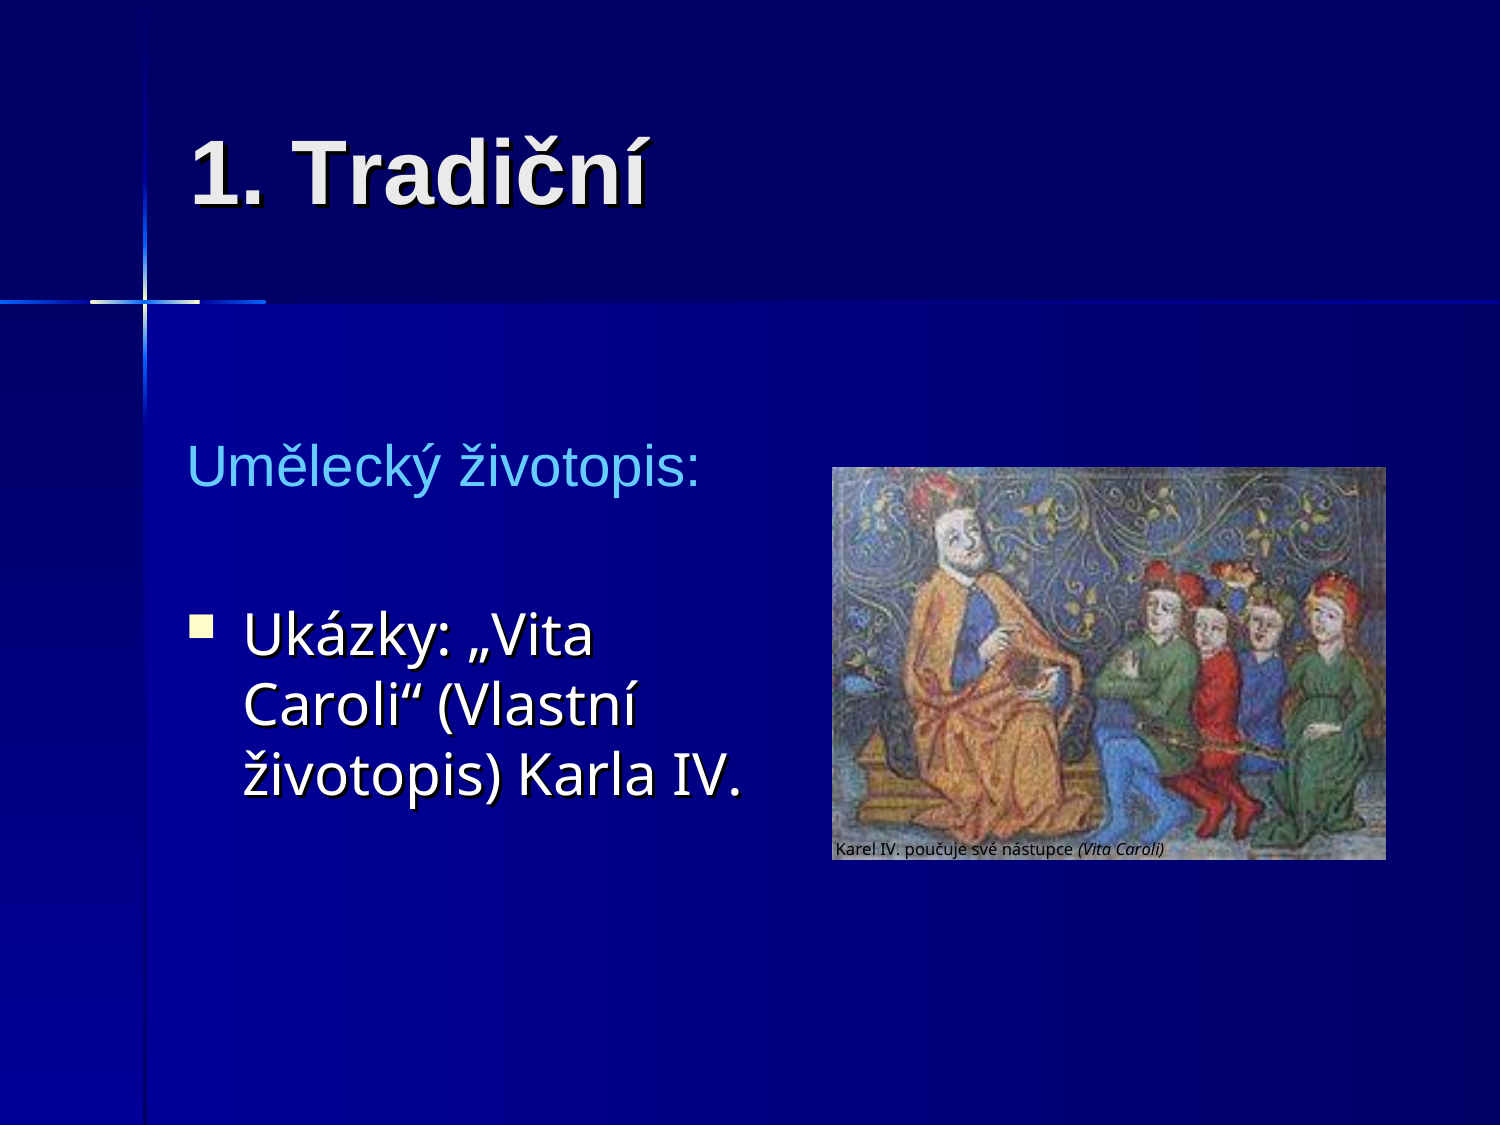

# 1. Tradiční
Umělecký životopis:
Ukázky: „Vita Caroli“ (Vlastní životopis) Karla IV.
Karel IV. poučuje své nástupce (Vita Caroli)